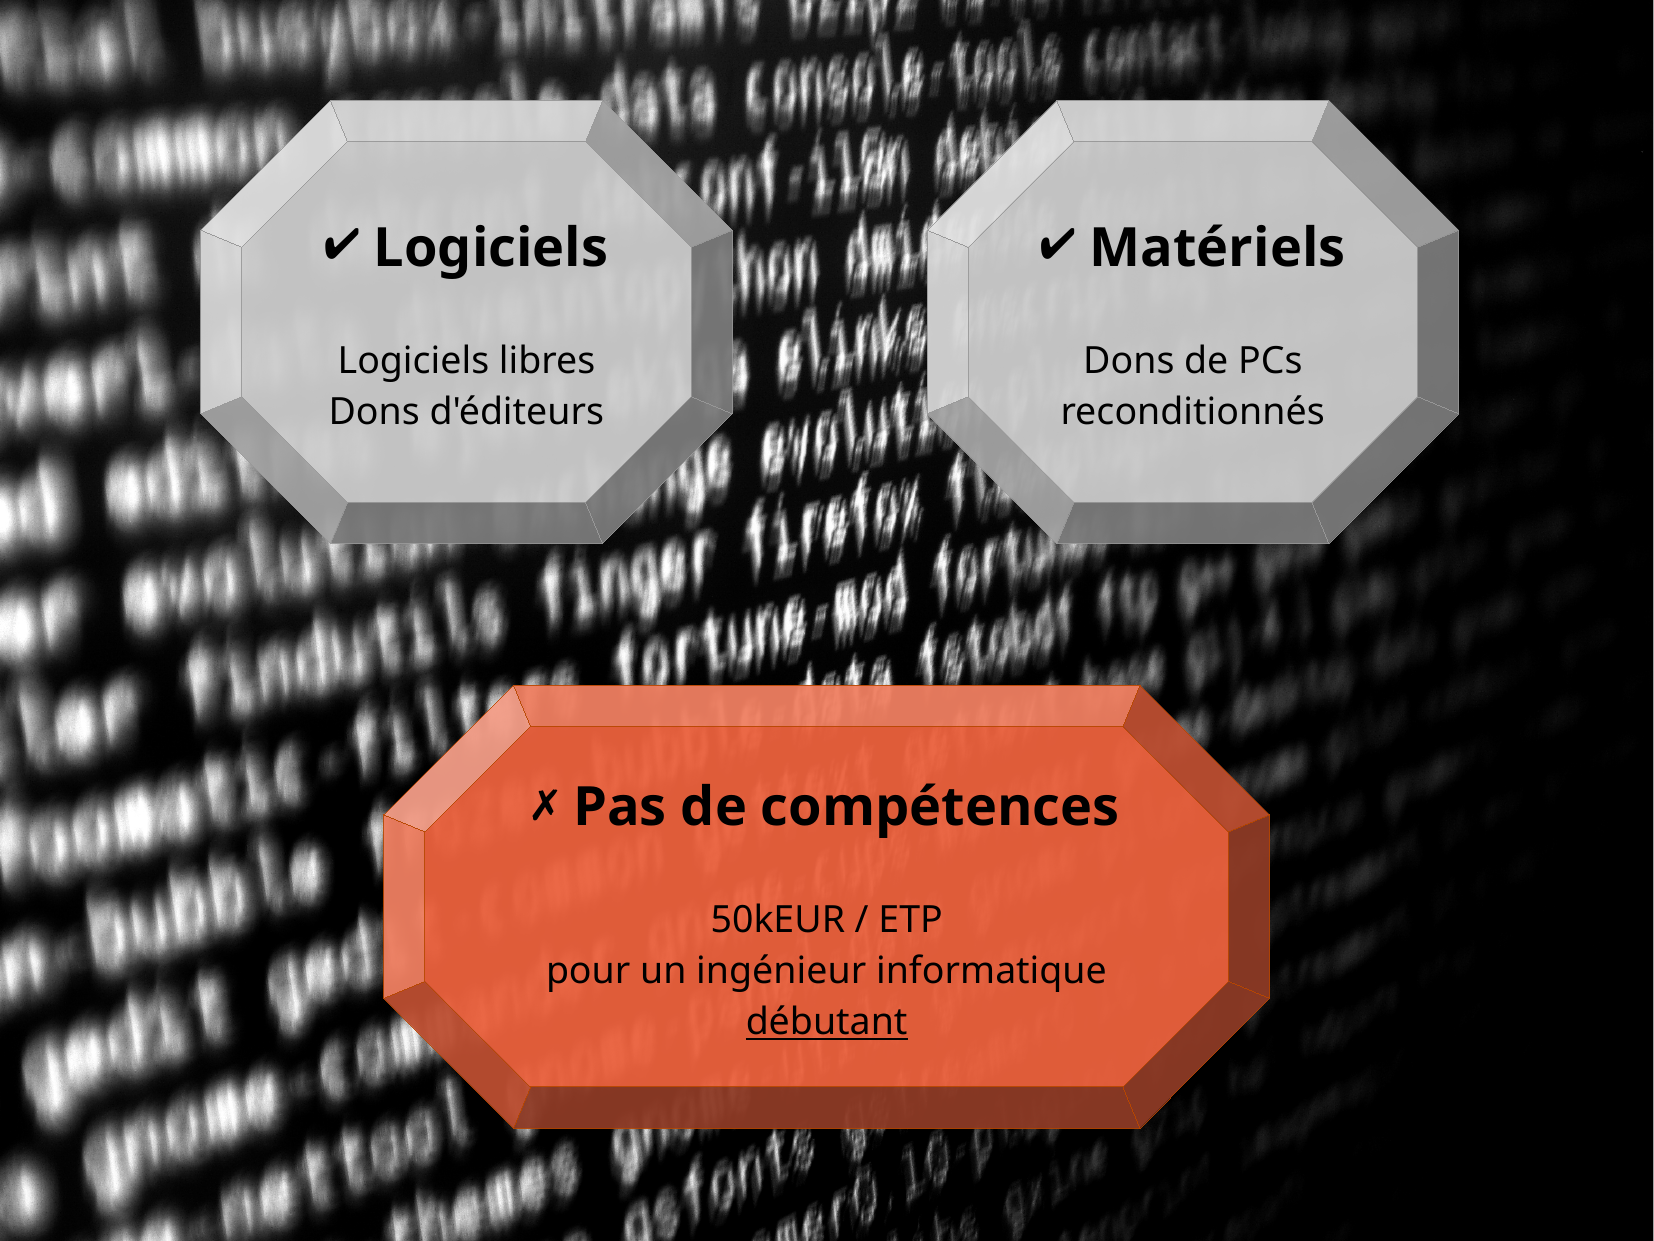

Logiciels
Logiciels libres
Dons d'éditeurs
 Matériels
Dons de PCs
reconditionnés
 Pas de compétences
50kEUR / ETP
pour un ingénieur informatique
débutant